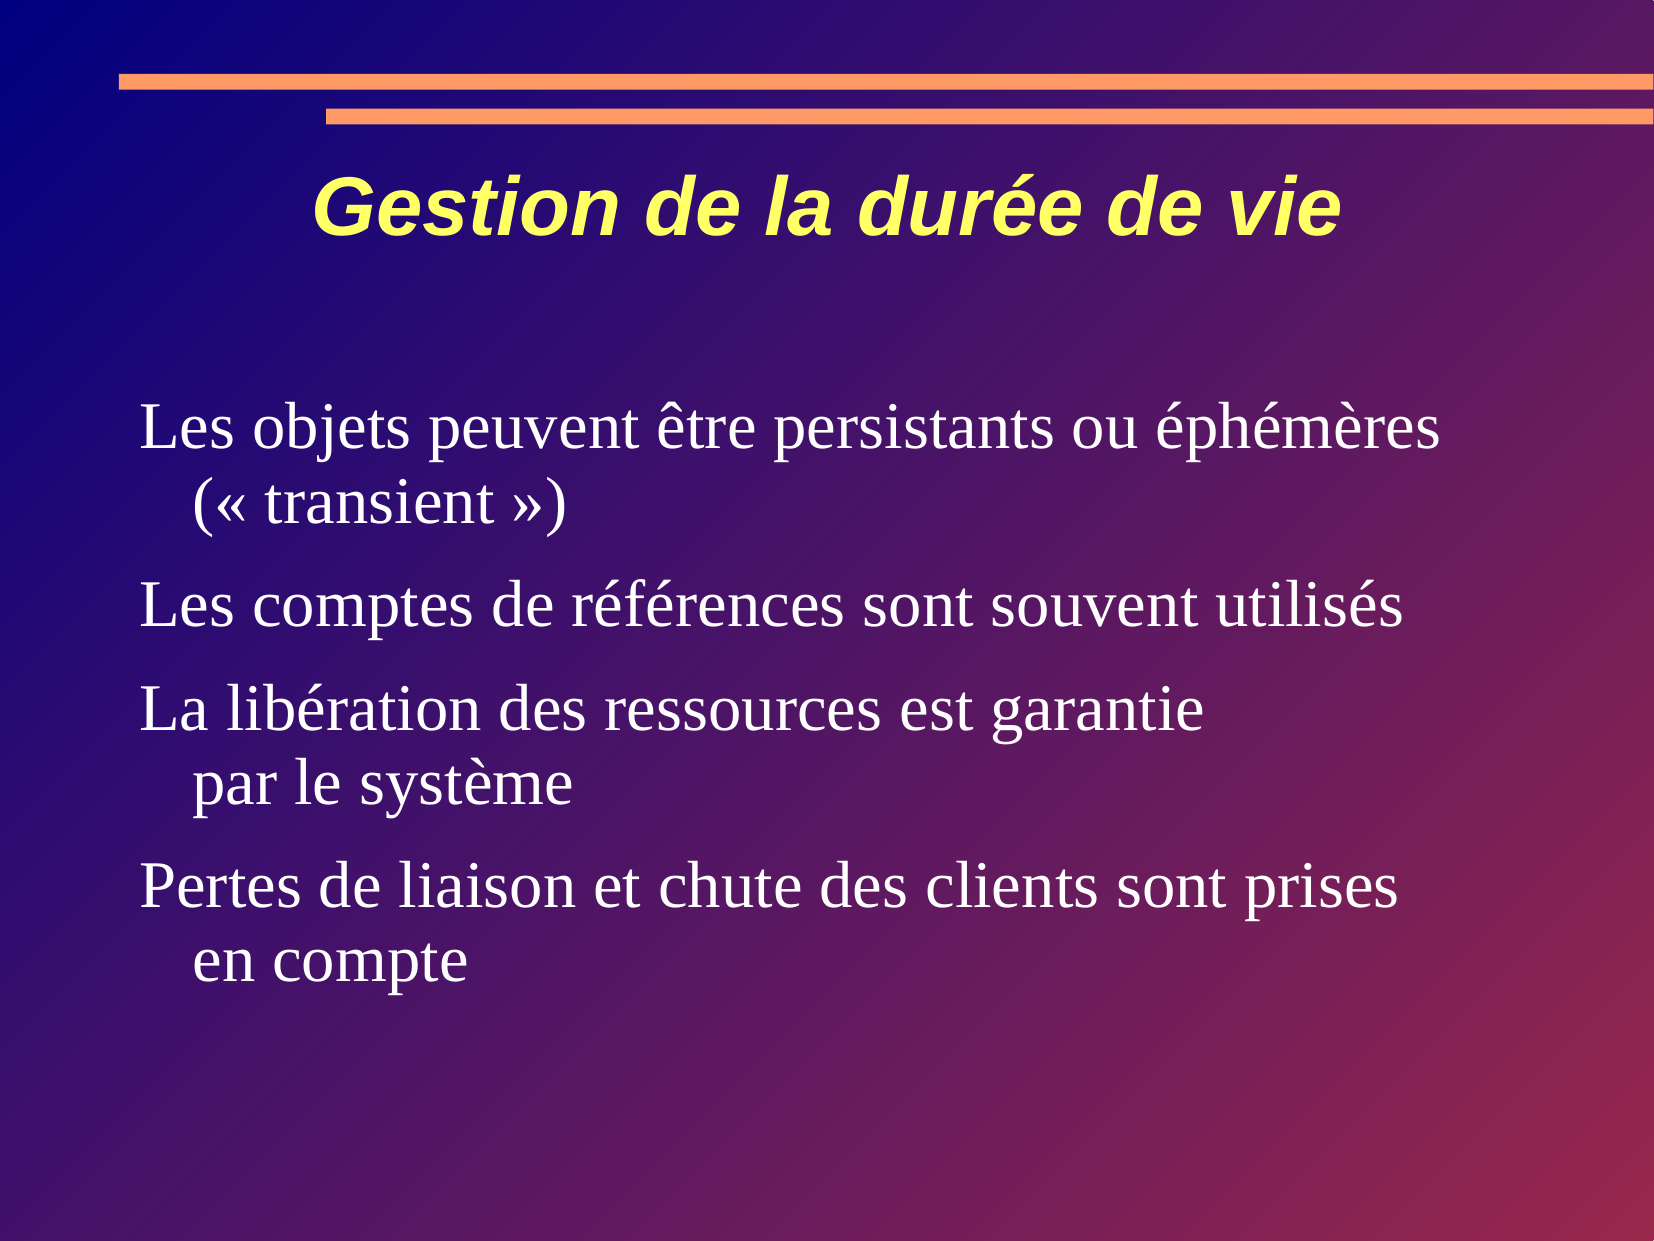

# Gestion de la durée de vie
Les objets peuvent être persistants ou éphémères (« transient »)
Les comptes de références sont souvent utilisés
La libération des ressources est garantie
par le système
Pertes de liaison et chute des clients sont prises
en compte